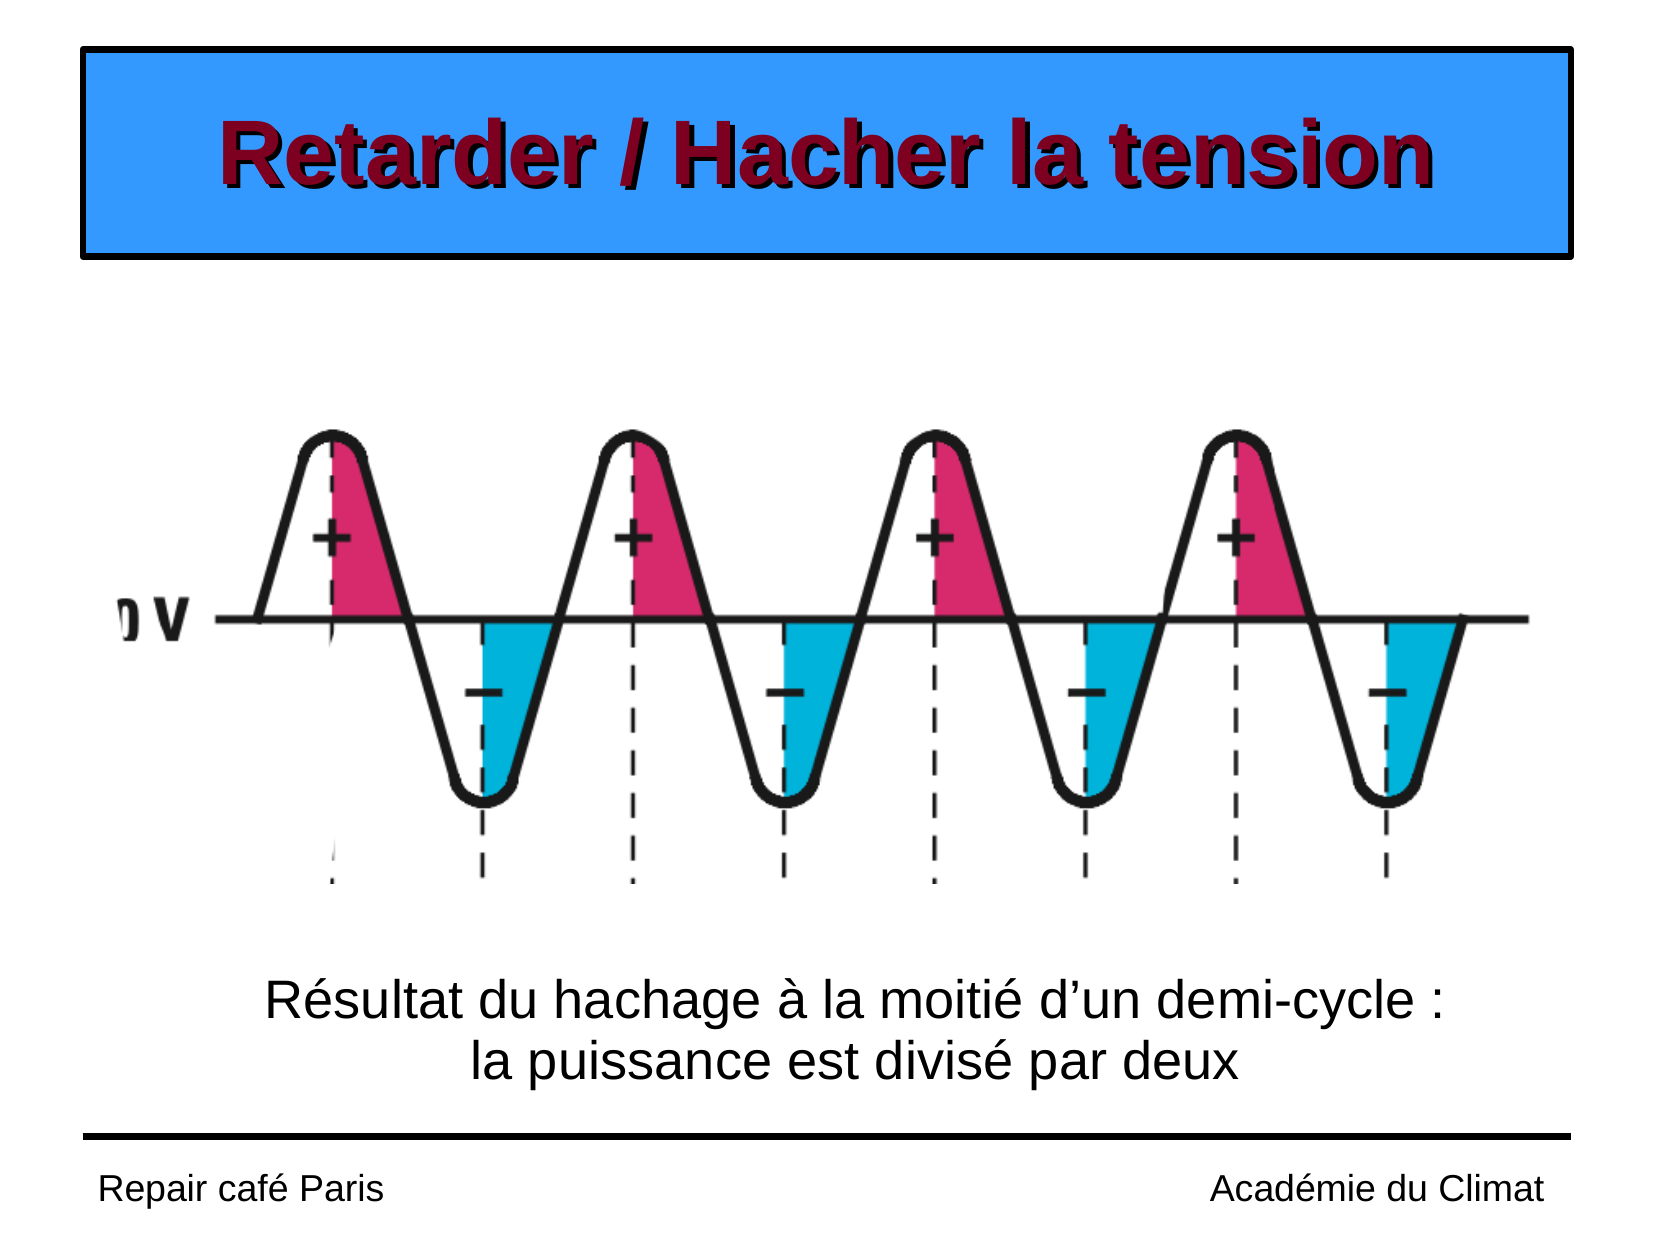

# Retarder / Hacher la tension
Résultat du hachage à la moitié d’un demi-cycle :
la puissance est divisé par deux
Repair café Paris	Académie du Climat